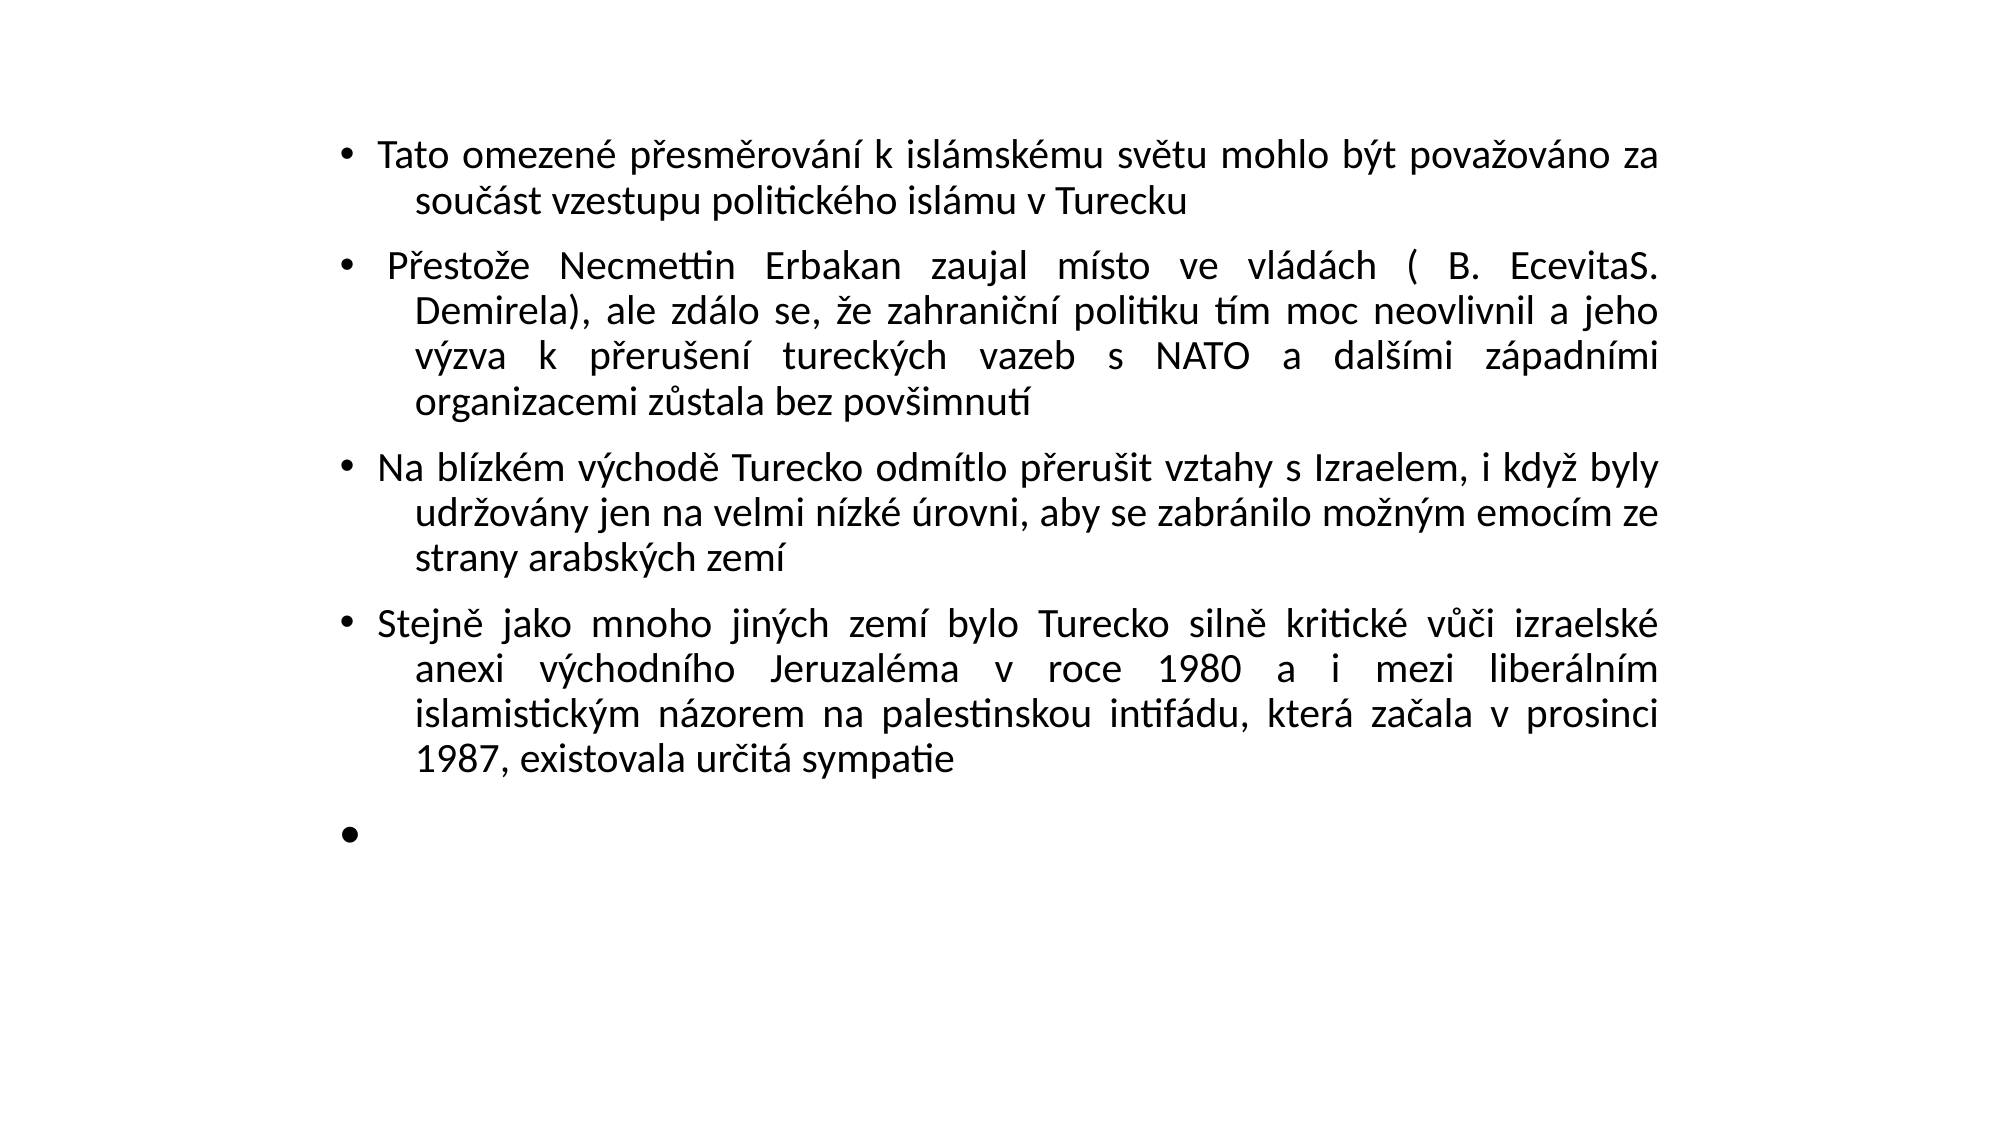

#
Tato omezené přesměrování k islámskému světu mohlo být považováno za součást vzestupu politického islámu v Turecku​
 Přestože Necmettin Erbakan zaujal místo ve vládách ( B. EcevitaS. Demirela), ale zdálo se, že zahraniční politiku tím moc neovlivnil a jeho výzva k přerušení tureckých vazeb s NATO a dalšími západními organizacemi zůstala bez povšimnutí​
Na blízkém východě Turecko odmítlo přerušit vztahy s Izraelem, i když byly udržovány jen na velmi nízké úrovni, aby se zabránilo možným emocím ze strany arabských zemí​
Stejně jako mnoho jiných zemí bylo Turecko silně kritické vůči izraelské anexi východního Jeruzaléma v roce 1980 a i mezi liberálním islamistickým názorem na palestinskou intifádu, která začala v prosinci 1987, existovala určitá sympatie